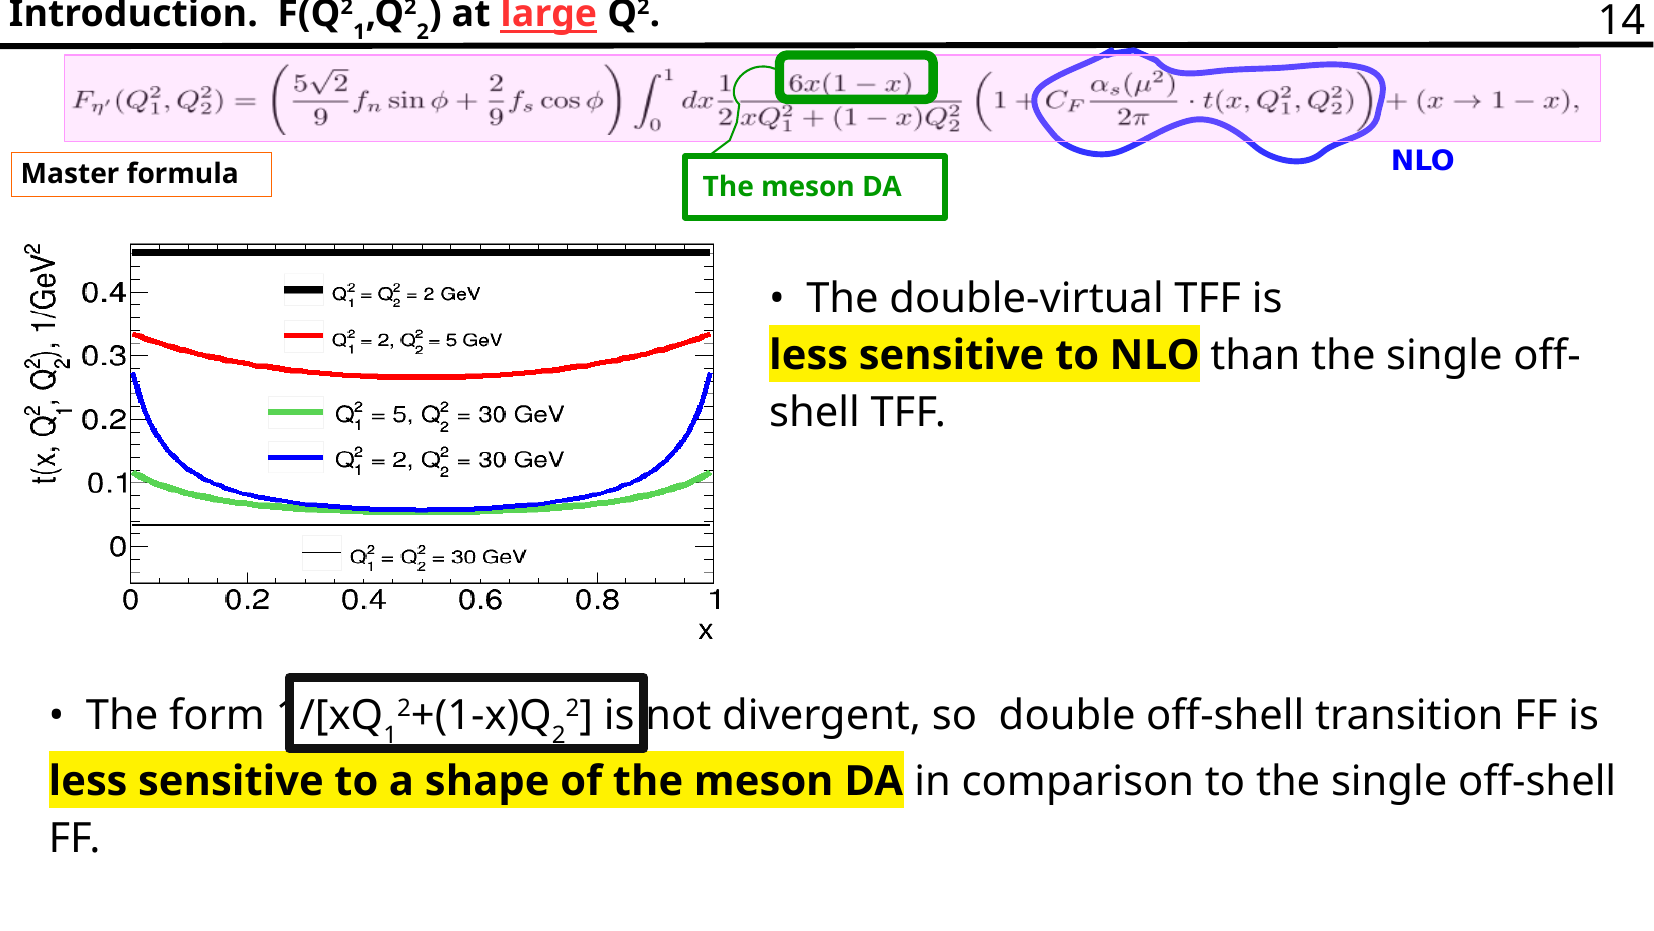

Introduction. F(Q21,Q22) at large Q2.
14
NLO
Master formula
The meson DA
• The double-virtual TFF is
less sensitive to NLO than the single off-shell TFF.
• The form 1/[xQ12+(1-x)Q22] is not divergent, so double off-shell transition FF is less sensitive to a shape of the meson DA in comparison to the single off-shell FF.